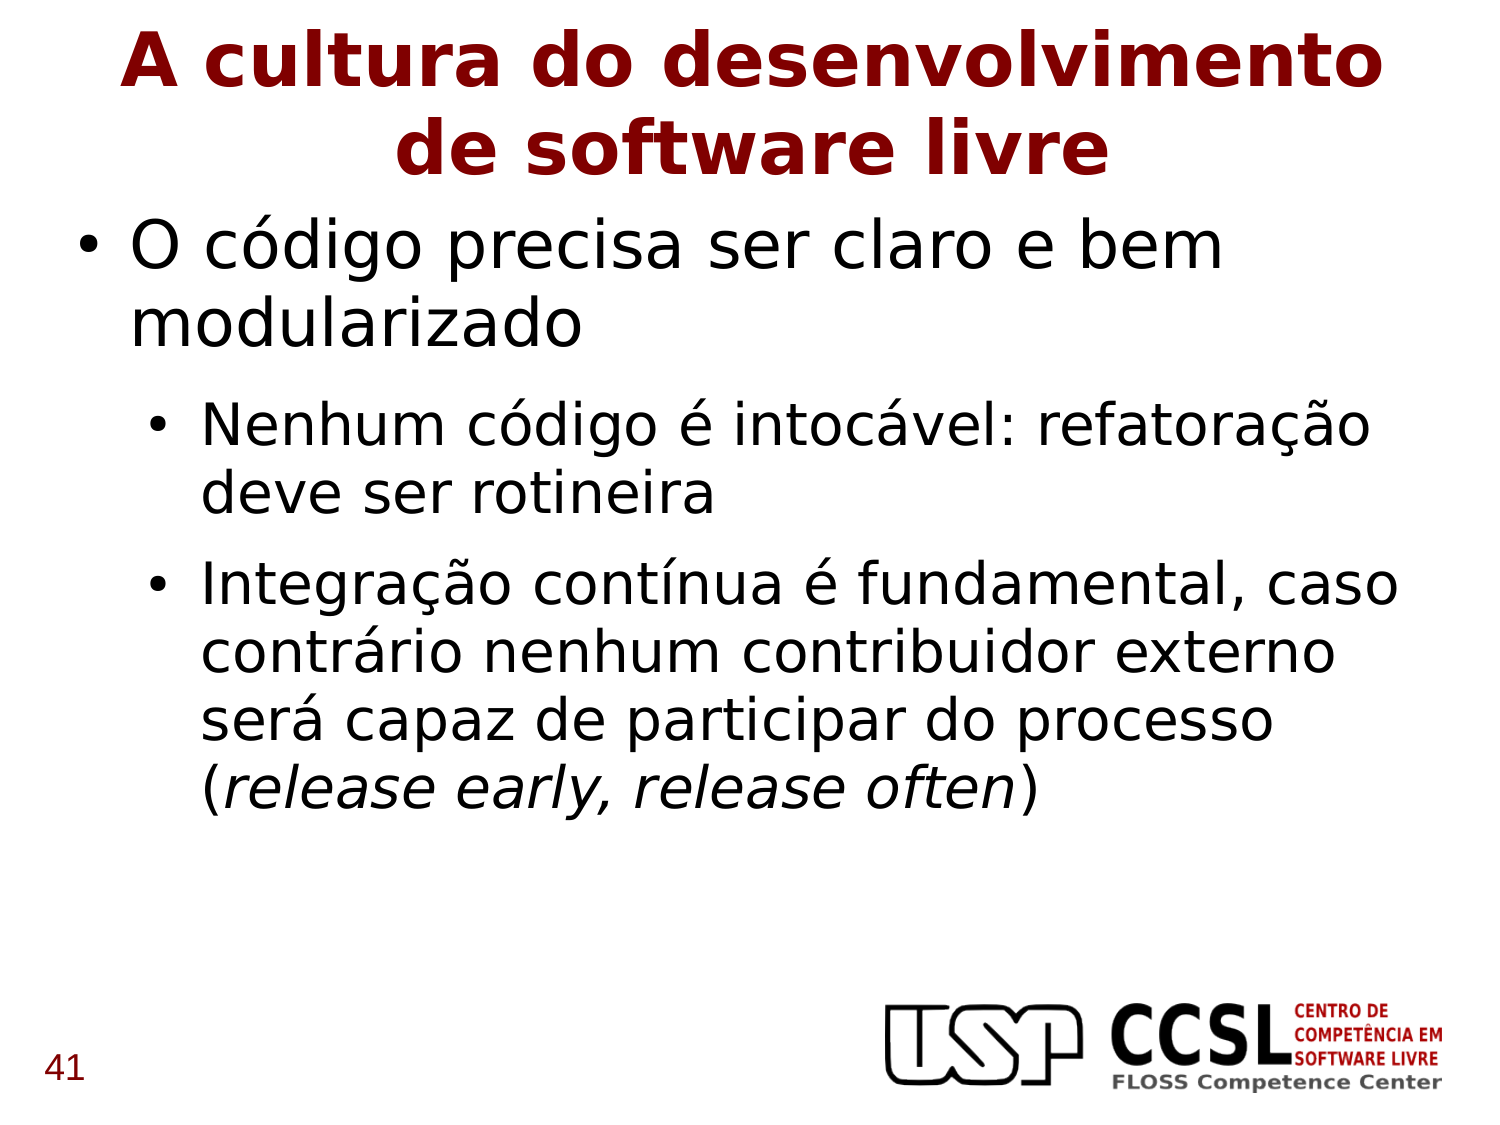

# A cultura do desenvolvimento de software livre
O código precisa ser claro e bem modularizado
Nenhum código é intocável: refatoração deve ser rotineira
Integração contínua é fundamental, caso contrário nenhum contribuidor externo será capaz de participar do processo (release early, release often)